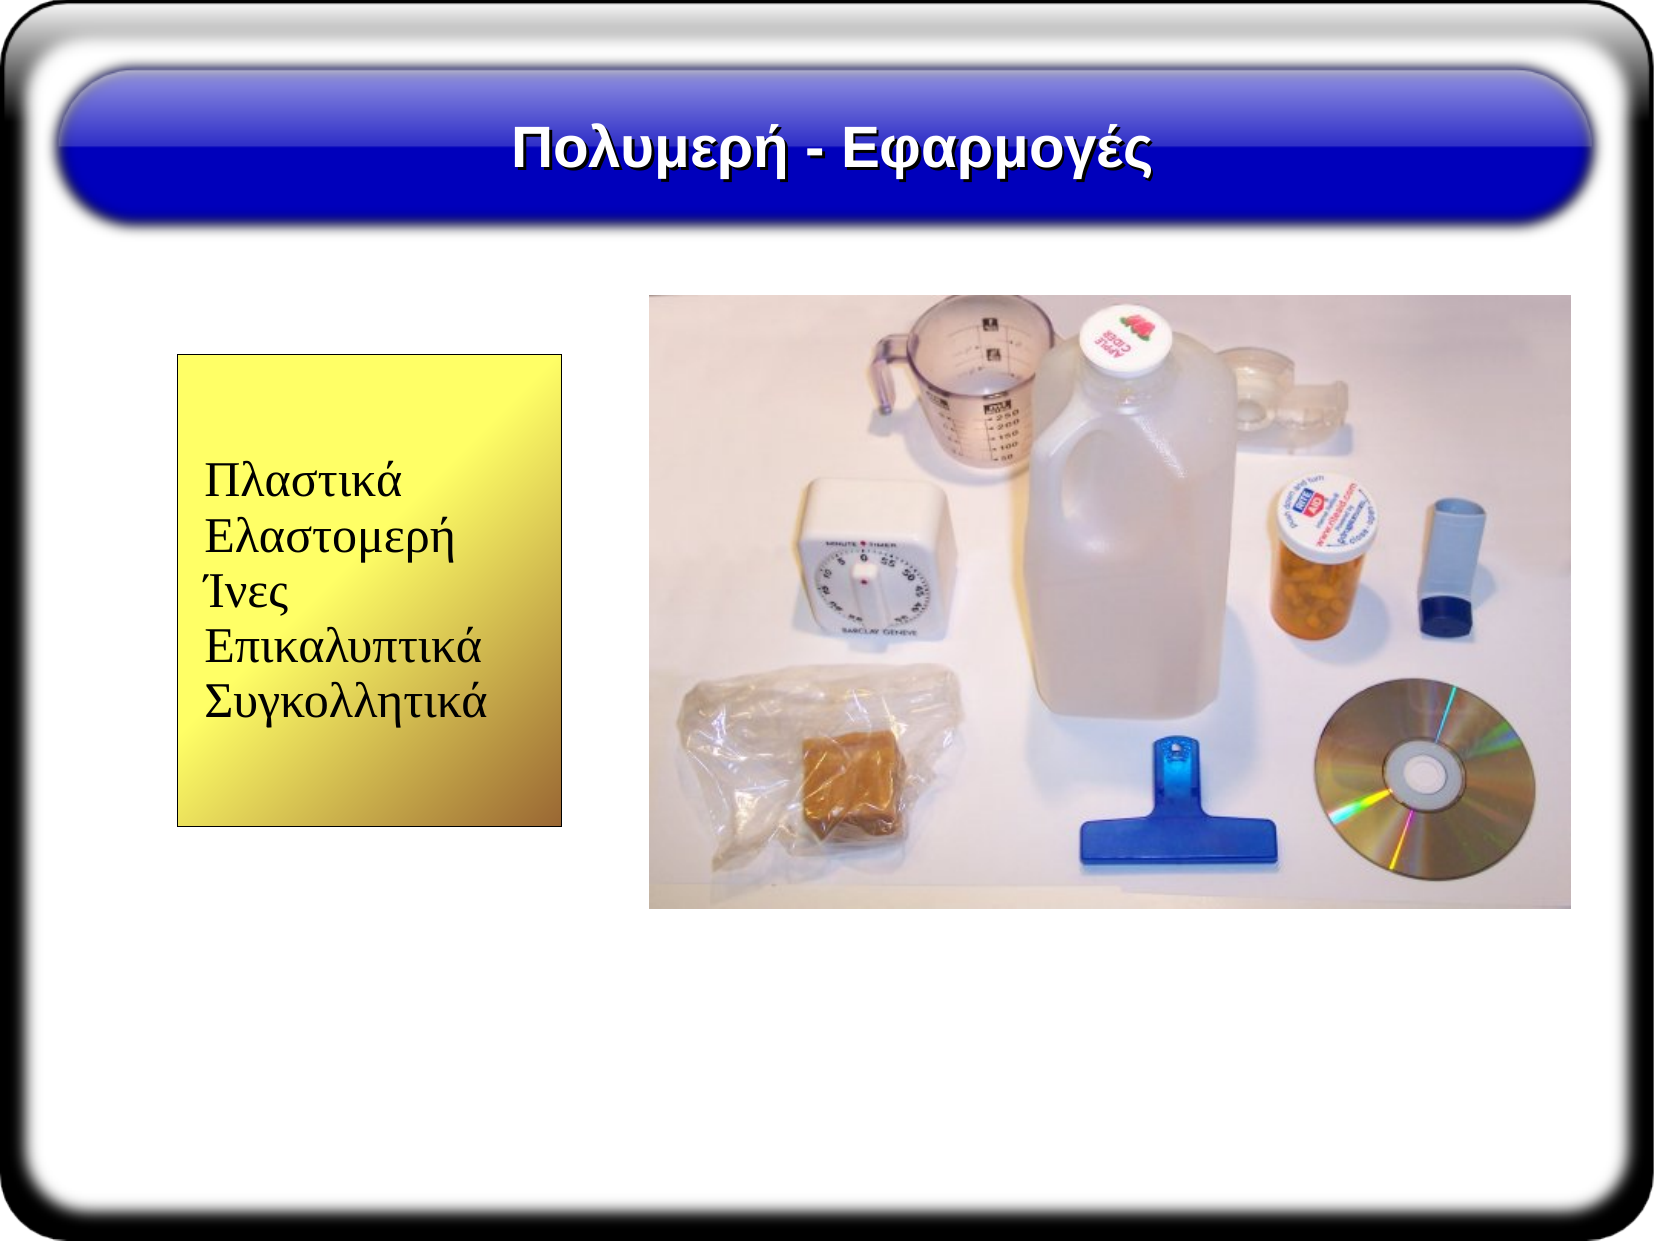

# Πολυμερή - Εφαρμογές
 Πλαστικά
 Ελαστομερή
 Ίνες
 Επικαλυπτικά
 Συγκολλητικά